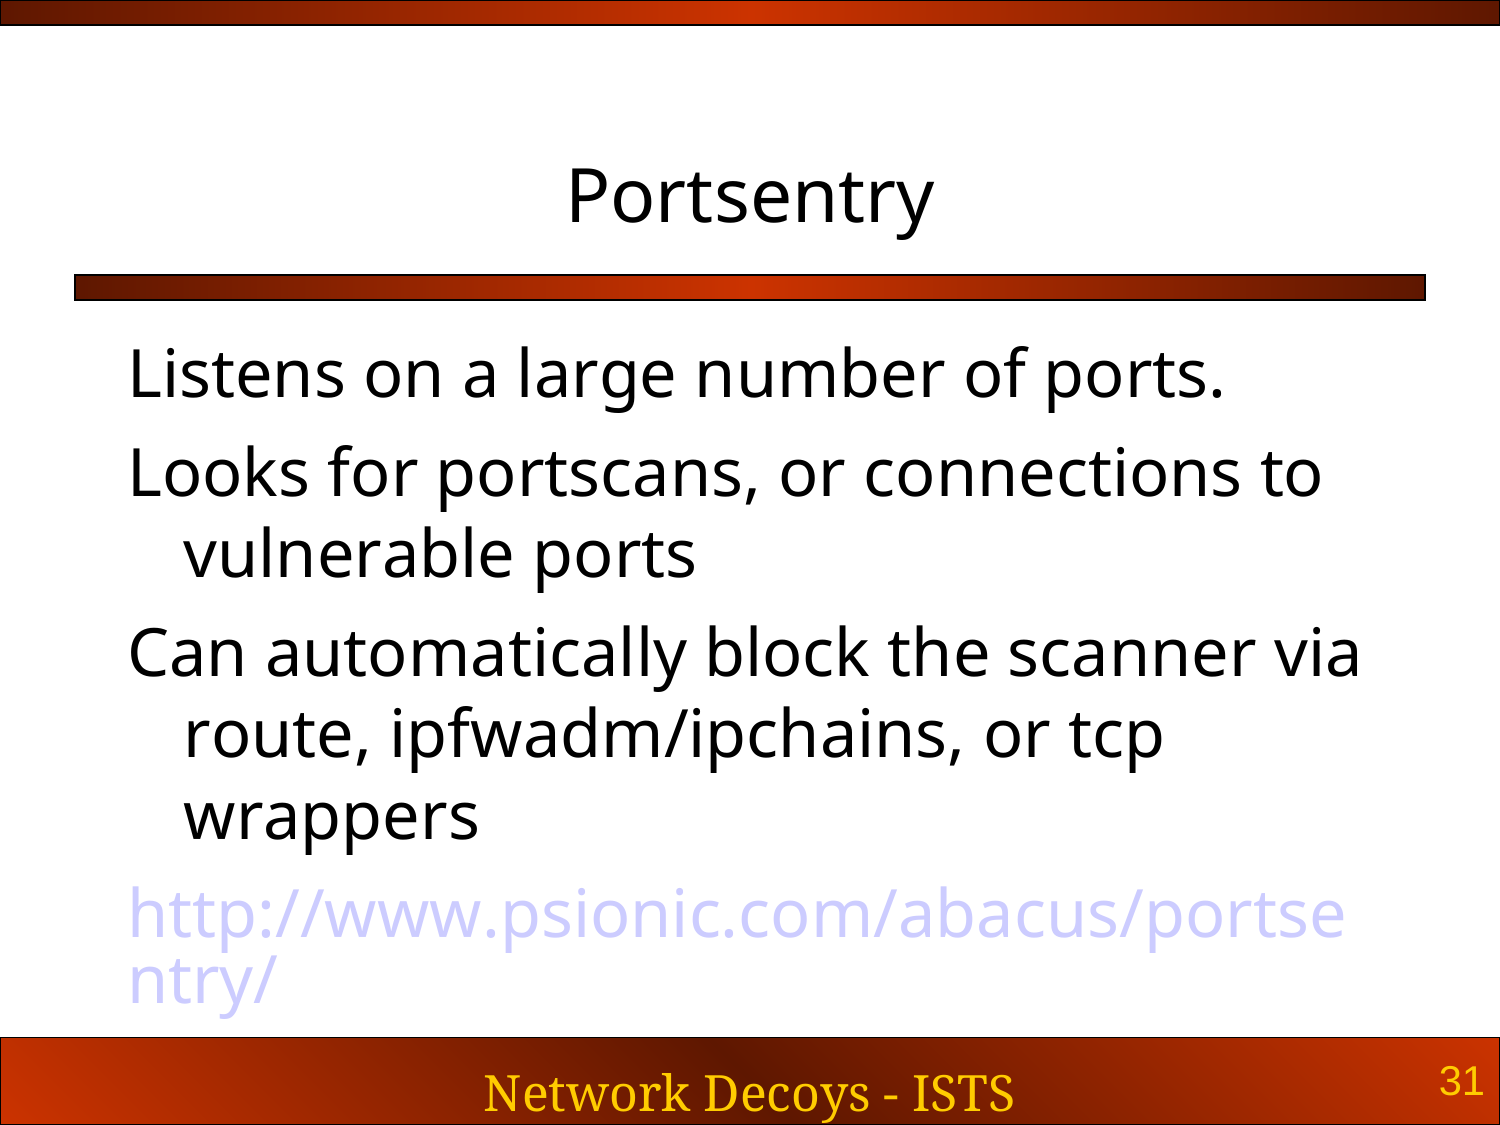

# Portsentry
Listens on a large number of ports.
Looks for portscans, or connections to vulnerable ports
Can automatically block the scanner via route, ipfwadm/ipchains, or tcp wrappers
http://www.psionic.com/abacus/portsentry/